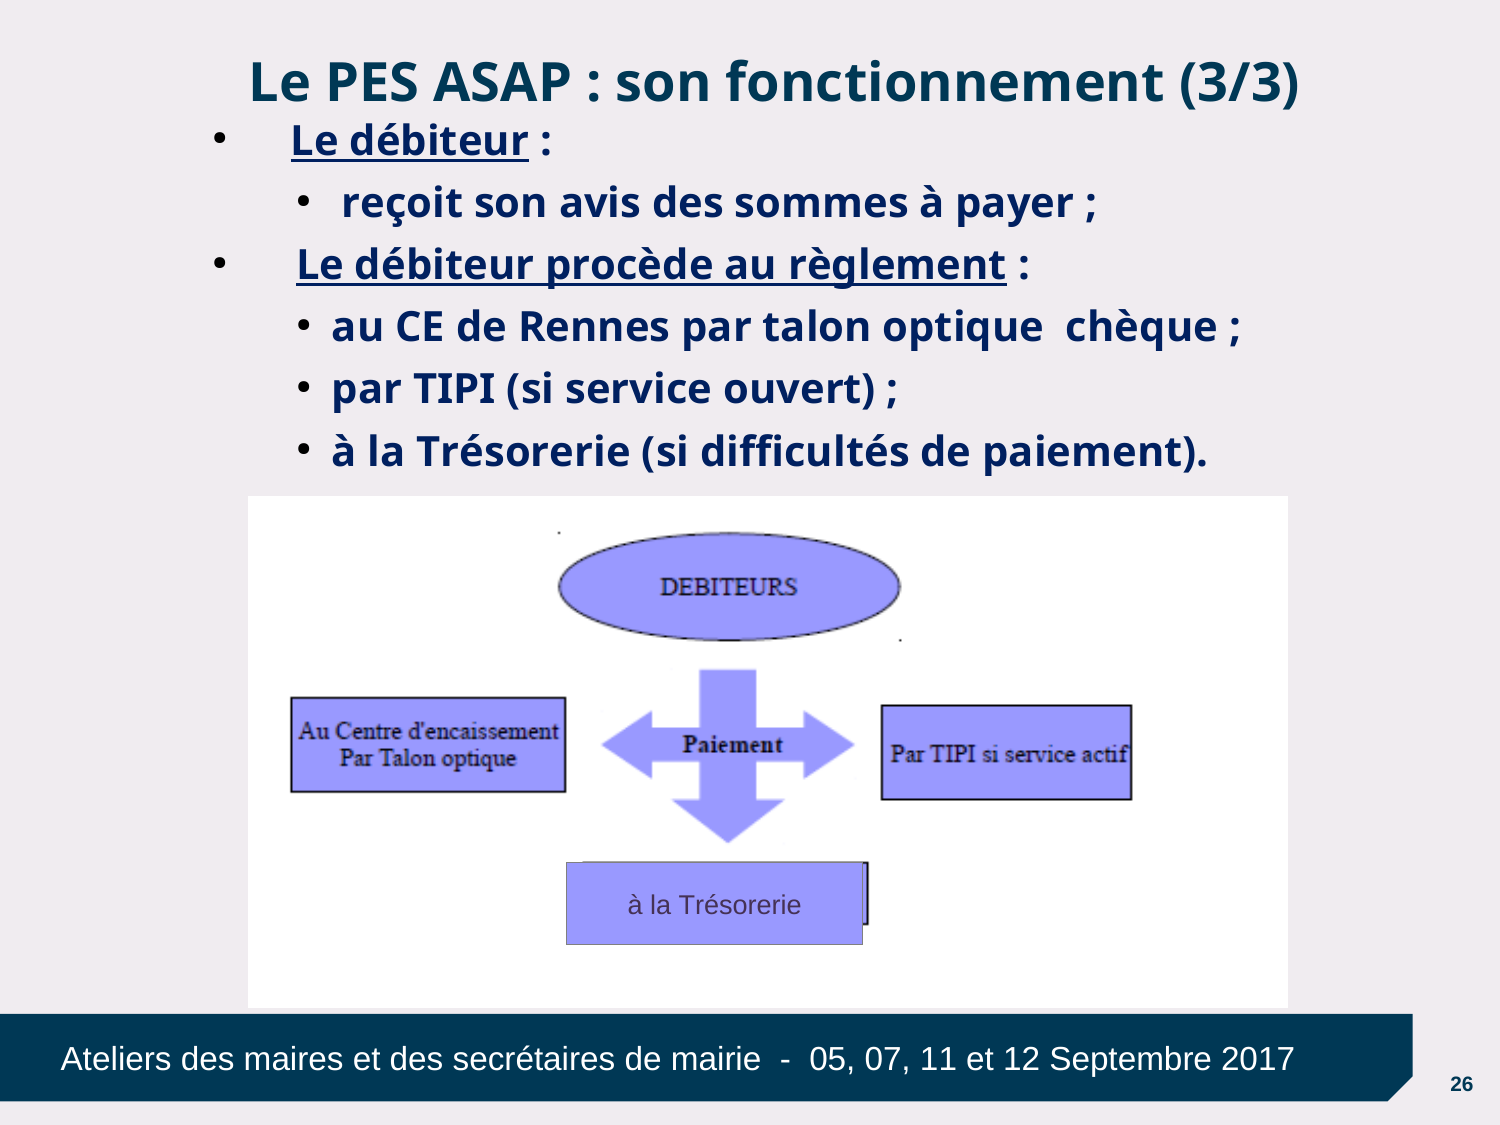

# Le PES ASAP : son fonctionnement (3/3)
Le débiteur :
 reçoit son avis des sommes à payer ;
Le débiteur procède au règlement :
au CE de Rennes par talon optique chèque ;
par TIPI (si service ouvert) ;
à la Trésorerie (si difficultés de paiement).
à la Trésorerie